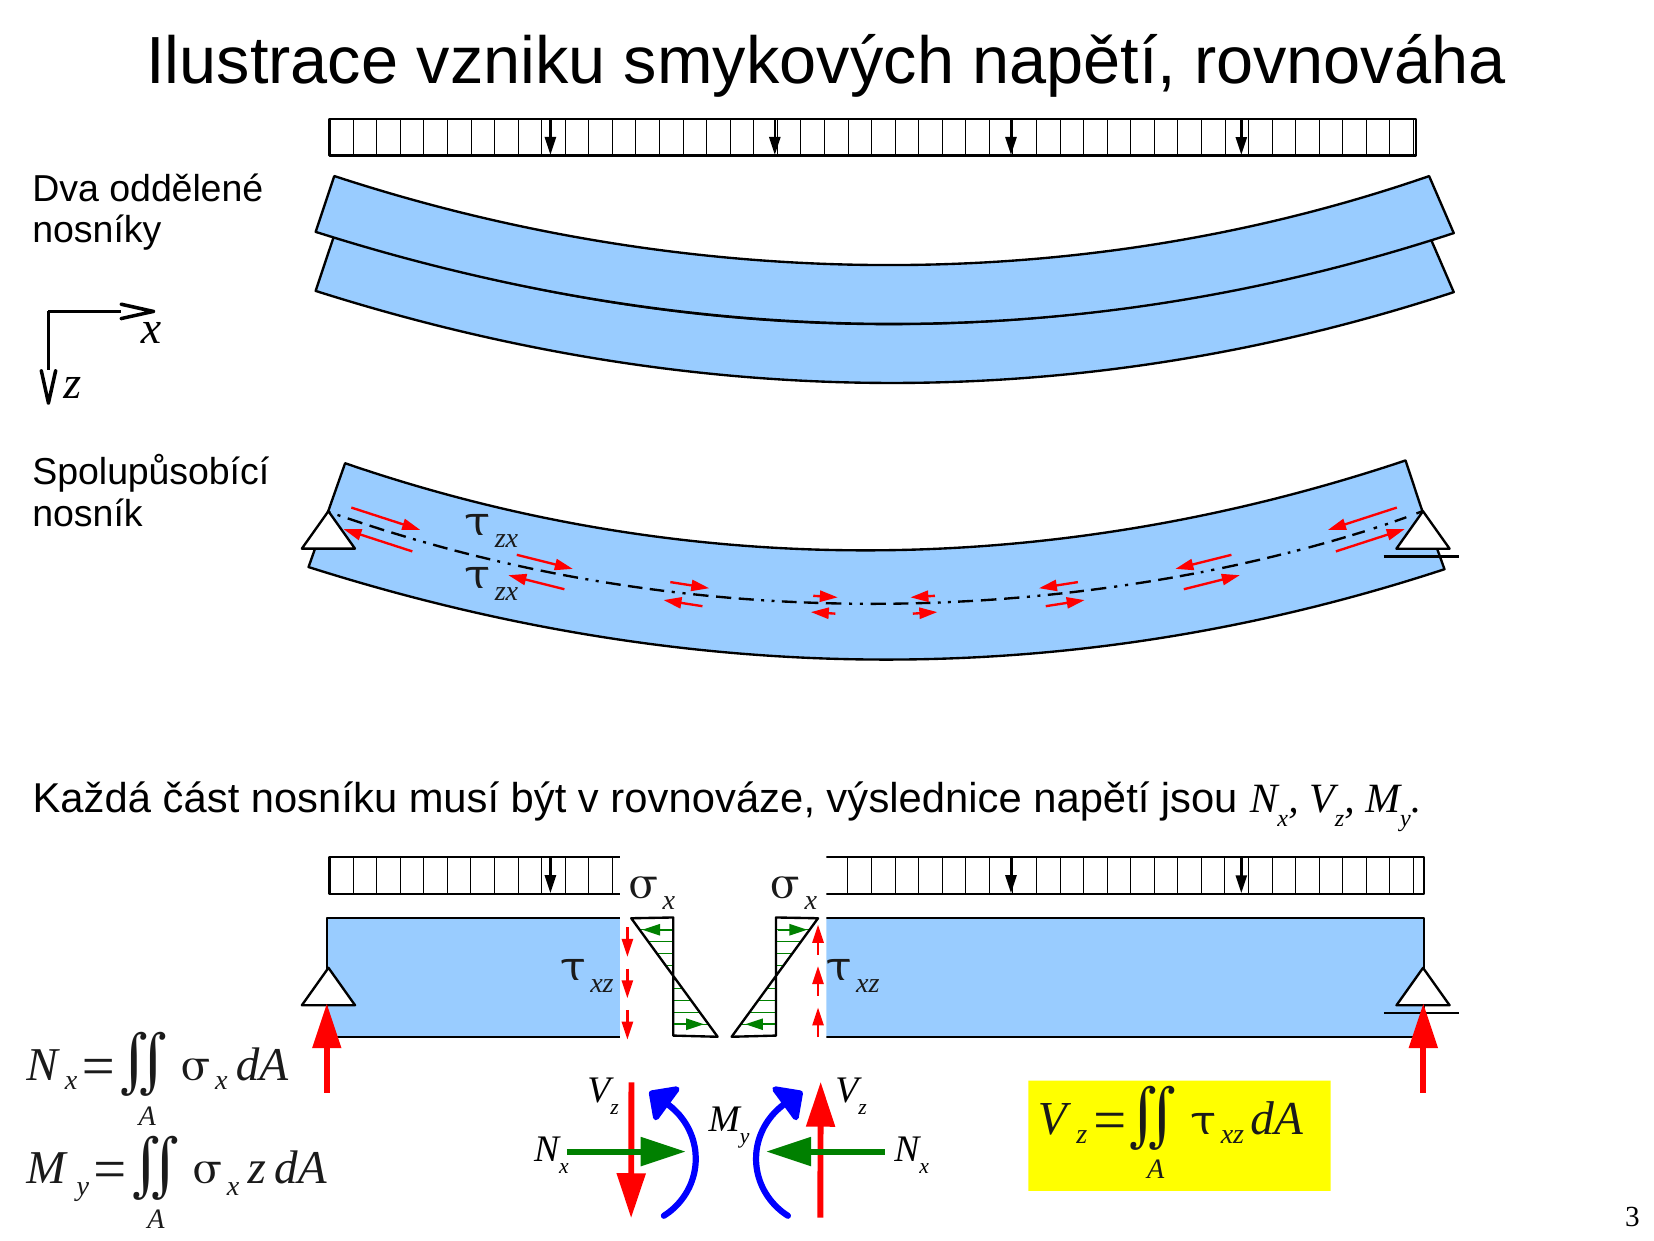

# Ilustrace vzniku smykových napětí, rovnováha
Dva oddělené nosníky
x
z
Spolupůsobící nosník
Každá část nosníku musí být v rovnováze, výslednice napětí jsou Nx, Vz, My.
Vz
Vz
My
Nx
Nx
3